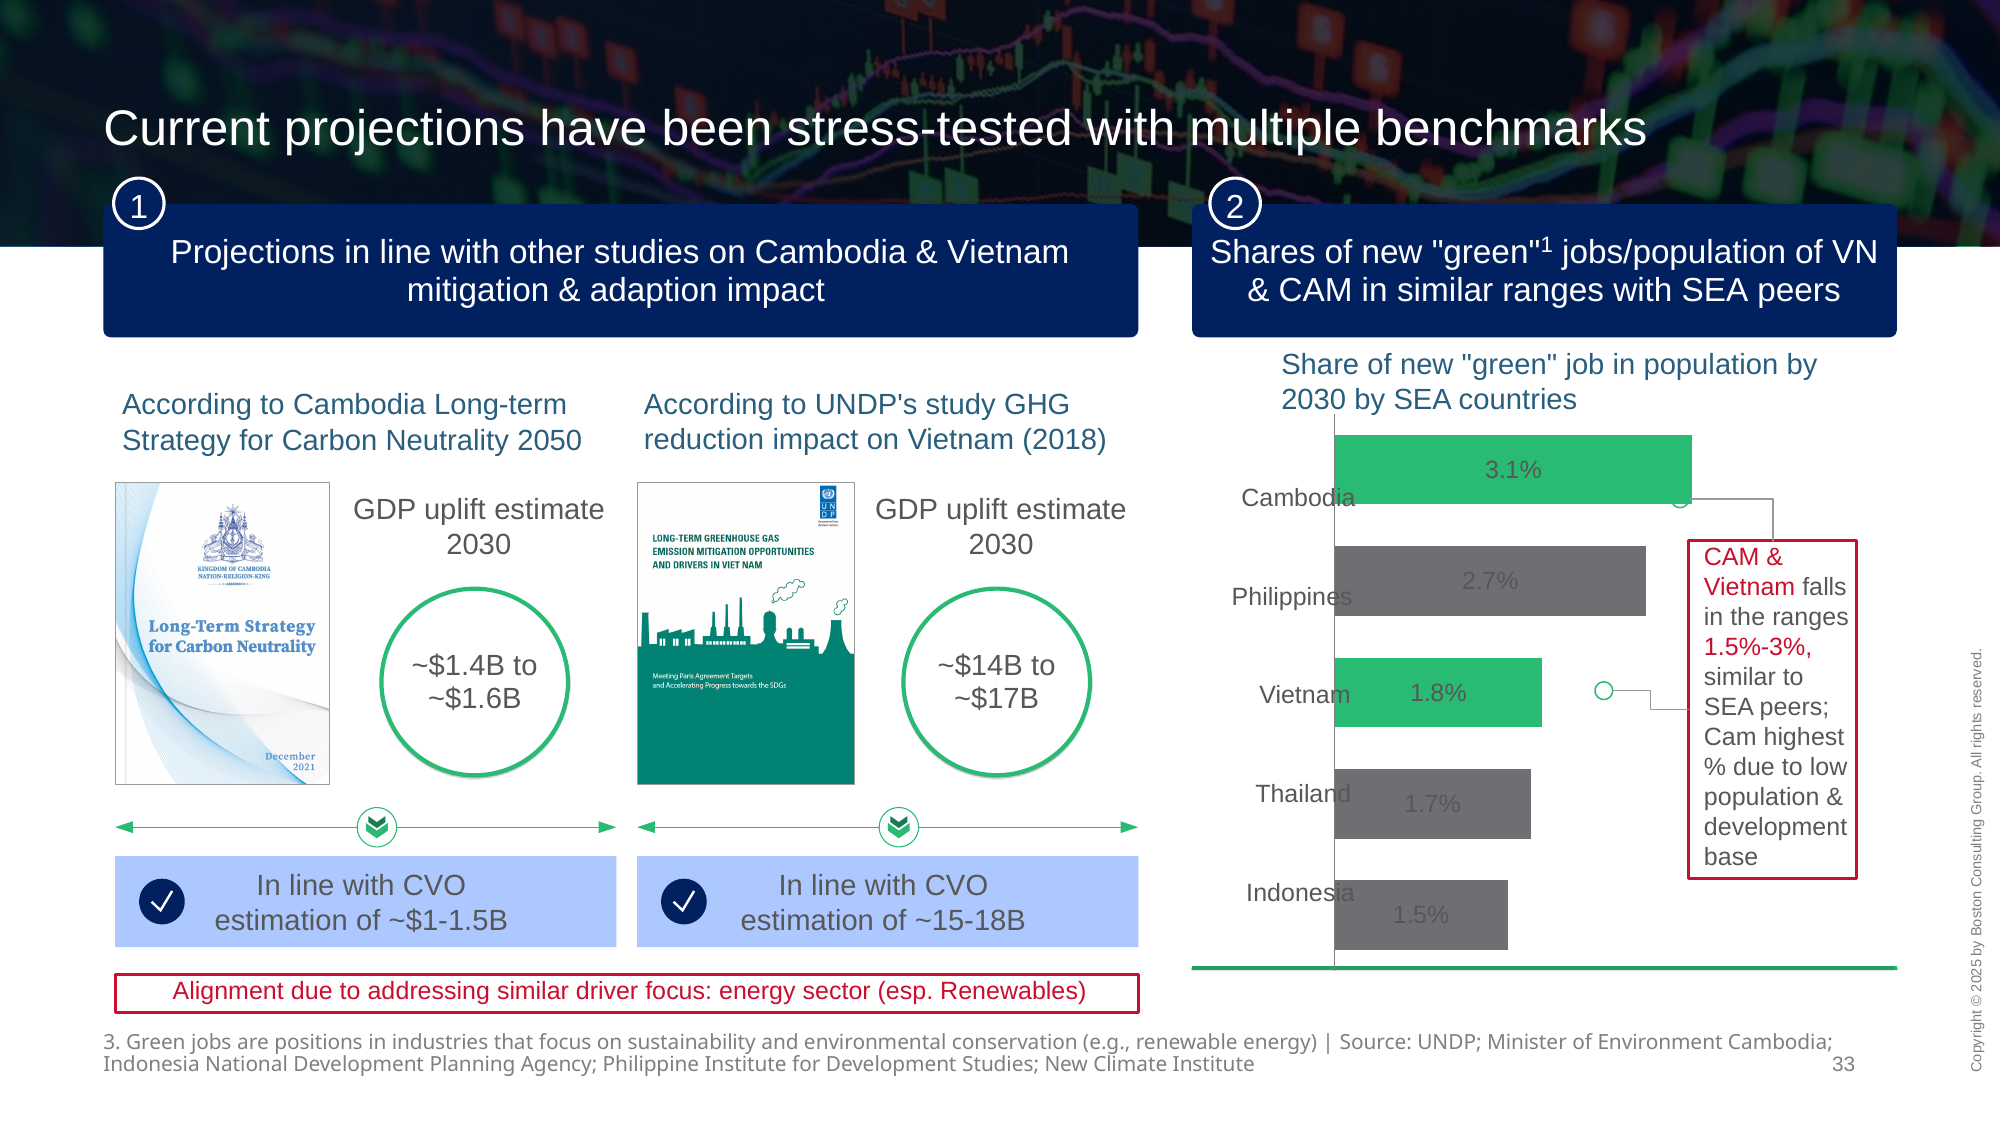

# Current projections have been stress-tested with multiple benchmarks
1
2
Projections in line with other studies on Cambodia & Vietnam mitigation & adaption impact
Shares of new "green"1 jobs/population of VN & CAM in similar ranges with SEA peers
Share of new "green" job in population by 2030 by SEA countries
According to UNDP's study GHG reduction impact on Vietnam (2018)
According to Cambodia Long-term Strategy for Carbon Neutrality 2050
### Chart
| Category | Series1 |
|---|---|
| 1 | 3.1 |
| 2 | 2.7 |
| 3 | 1.8 |
| 4 | 1.7 |
| 5 | 1.5 |Cambodia
GDP uplift estimate 2030
GDP uplift estimate 2030
CAM & Vietnam falls in the ranges 1.5%-3%, similar to SEA peers; Cam highest % due to low population & development base
Philippines
~$14B to
~$17B
~$1.4B to
~$1.6B
Vietnam
Thailand
In line with CVO
estimation of ~$1-1.5B
In line with CVO
estimation of ~15-18B
Indonesia
Alignment due to addressing similar driver focus: energy sector (esp. Renewables)
3. Green jobs are positions in industries that focus on sustainability and environmental conservation (e.g., renewable energy) | Source: UNDP; Minister of Environment Cambodia; Indonesia National Development Planning Agency; Philippine Institute for Development Studies; New Climate Institute